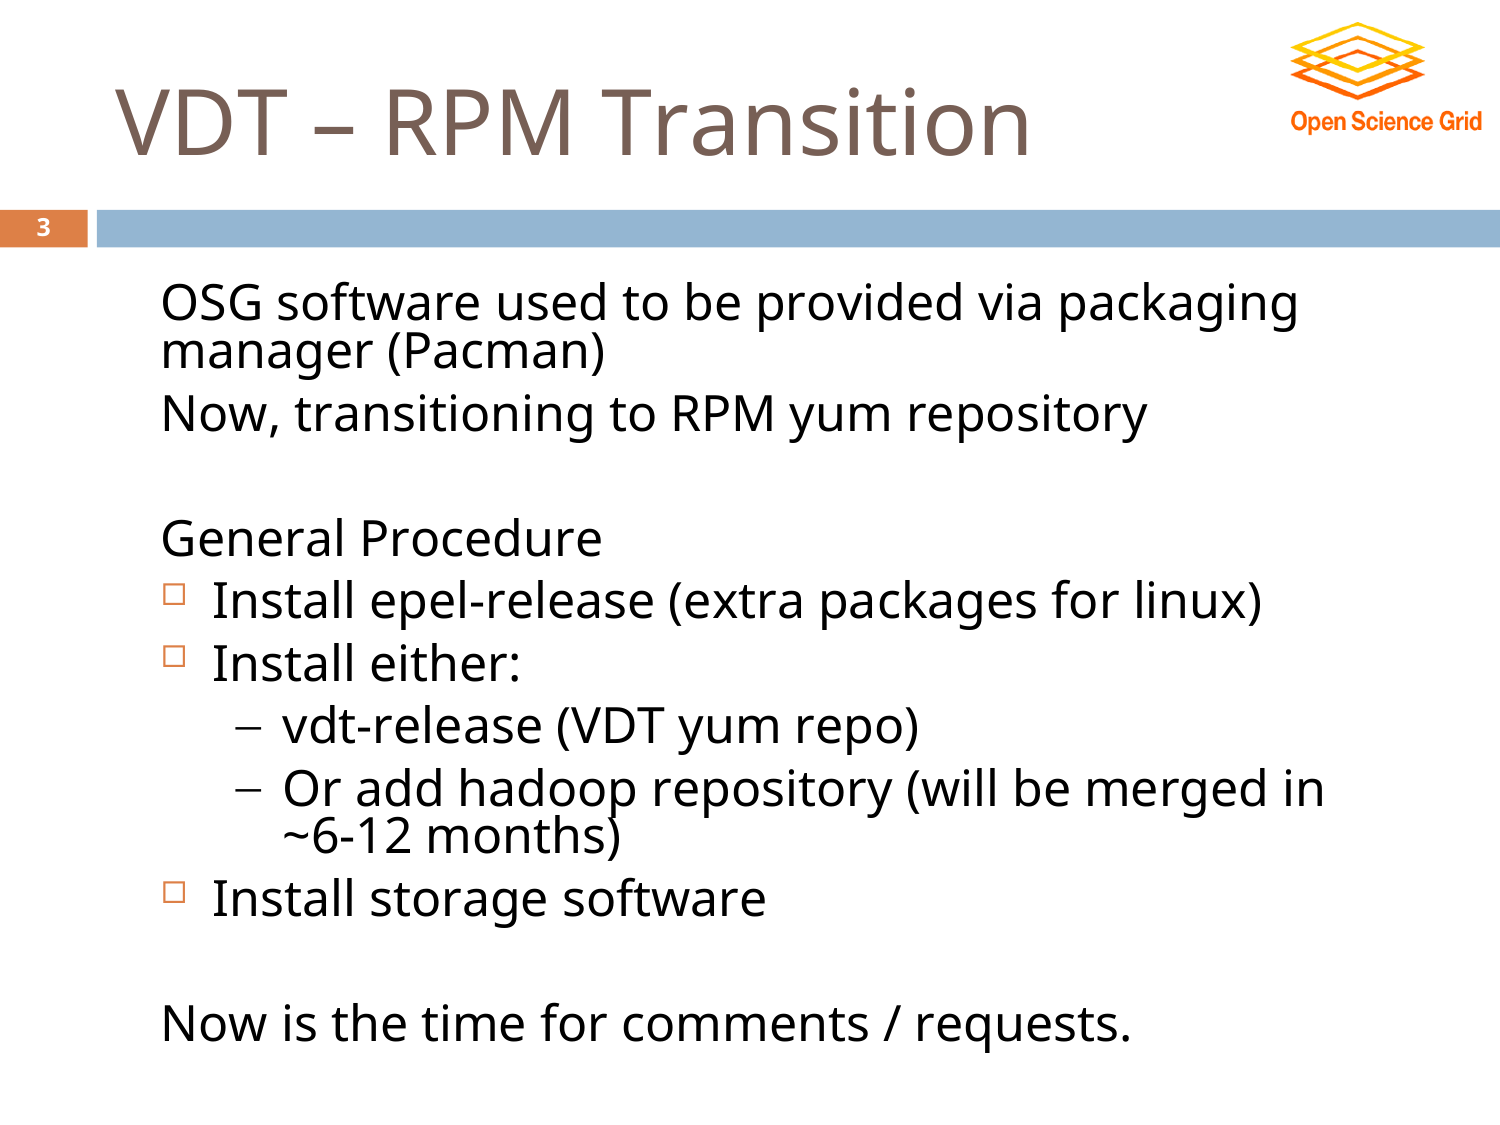

VDT – RPM Transition
OSG software used to be provided via packaging manager (Pacman)
Now, transitioning to RPM yum repository
General Procedure
Install epel-release (extra packages for linux)
Install either:
vdt-release (VDT yum repo)
Or add hadoop repository (will be merged in ~6-12 months)
Install storage software
Now is the time for comments / requests.